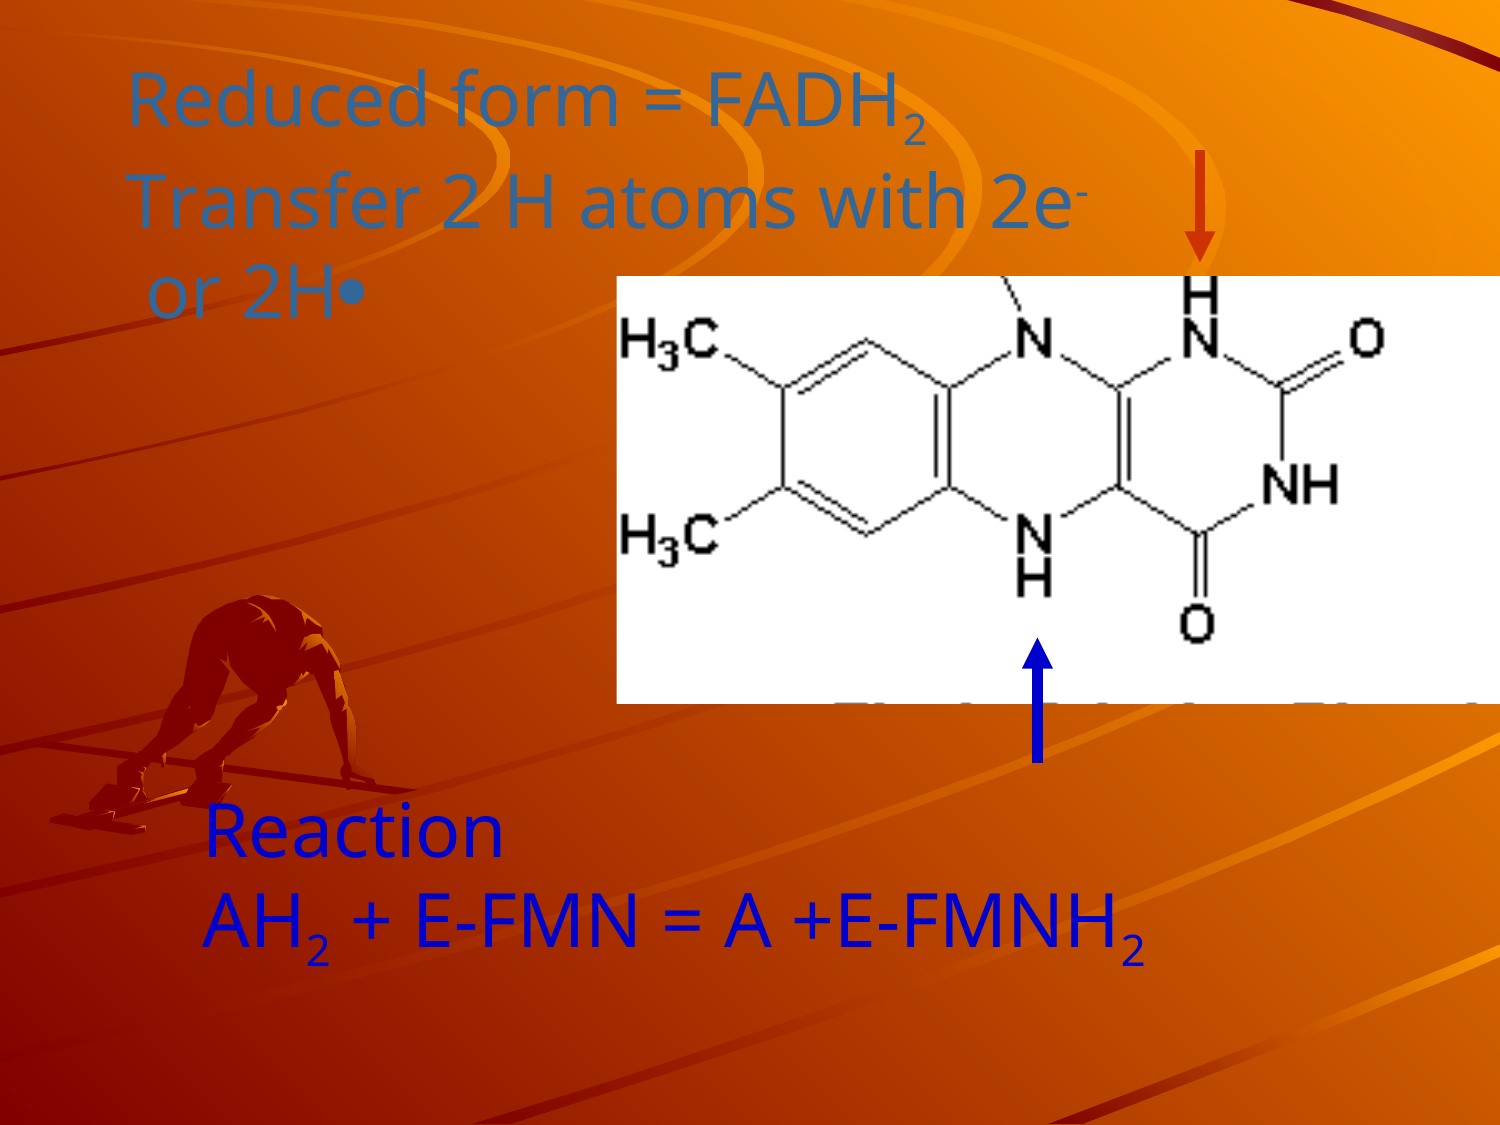

Reduced form = FADH2
Transfer 2 H atoms with 2e-
 or 2H
Reaction
AH2 + E-FMN = A +E-FMNH2